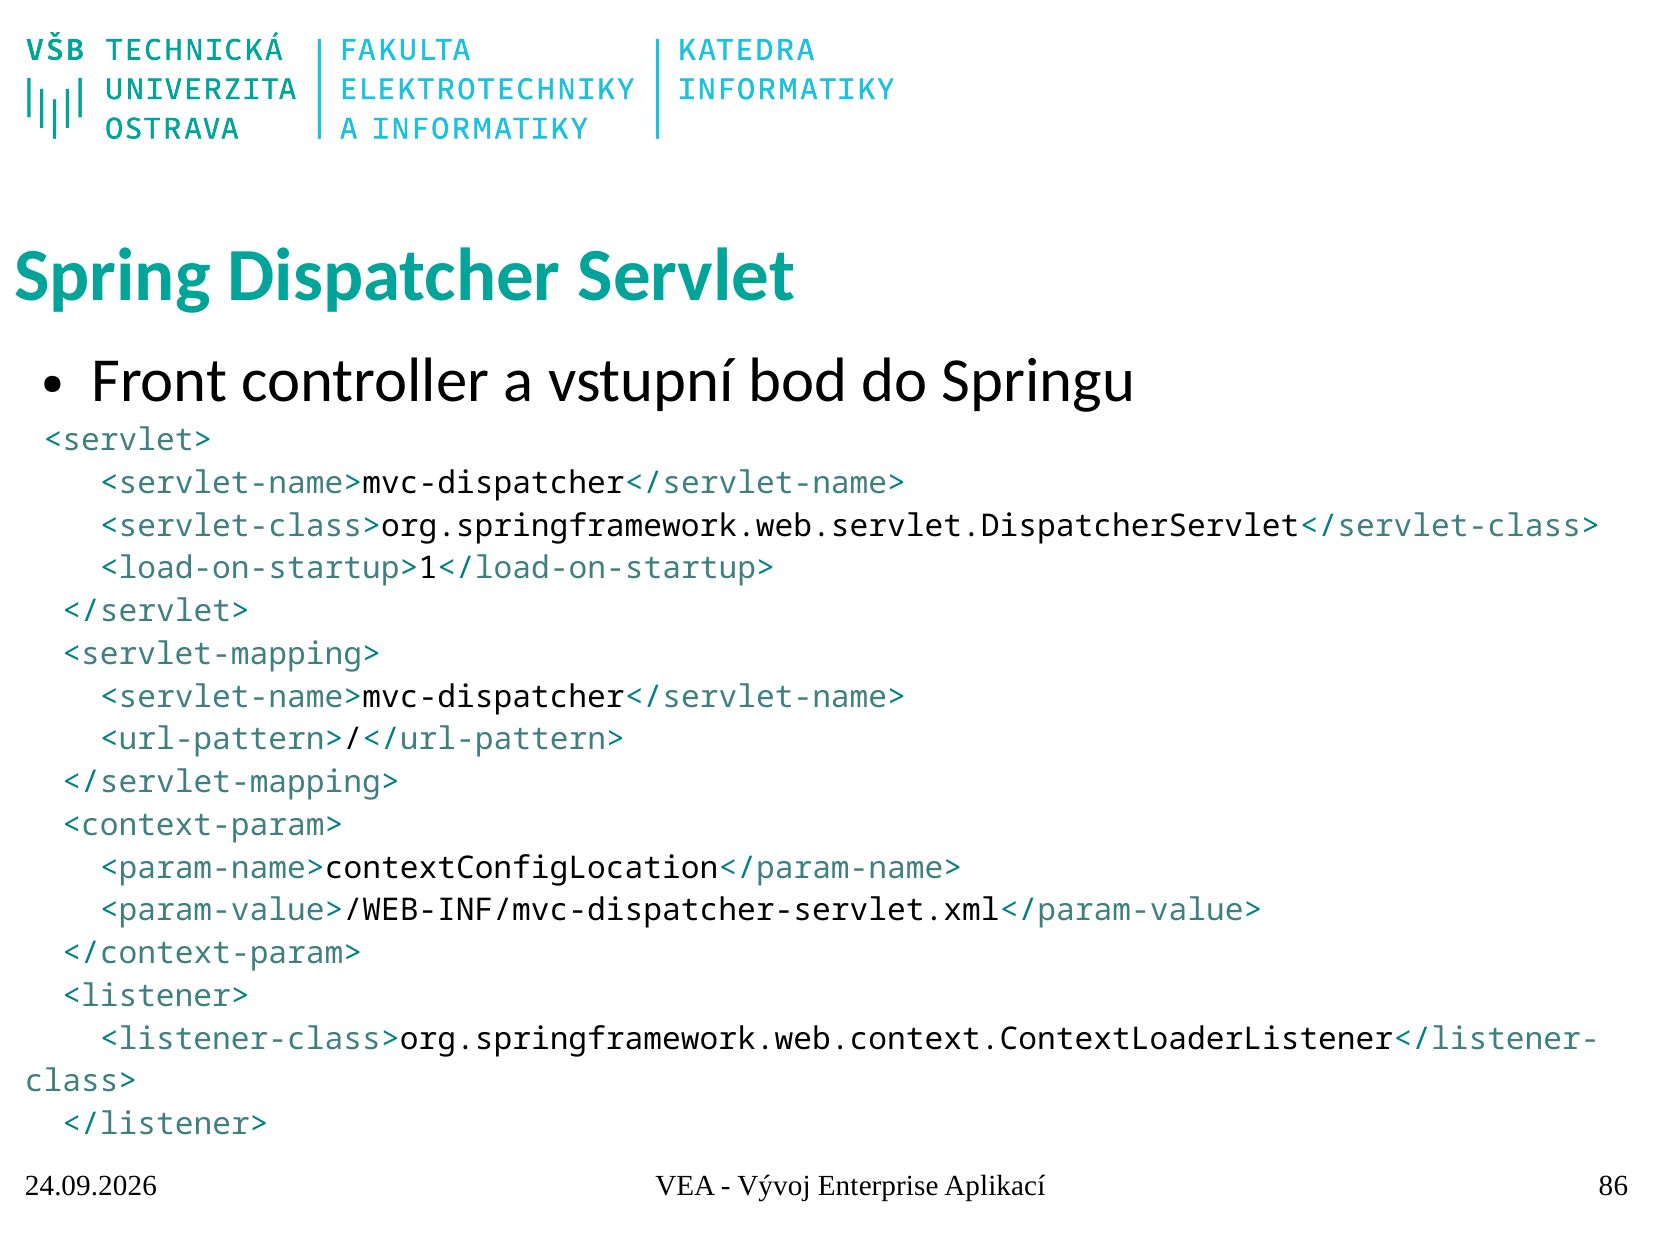

Spring Dispatcher Servlet
# Front controller a vstupní bod do Springu
 <servlet>
 <servlet-name>mvc-dispatcher</servlet-name>
 <servlet-class>org.springframework.web.servlet.DispatcherServlet</servlet-class>
 <load-on-startup>1</load-on-startup>
 </servlet>
 <servlet-mapping>
 <servlet-name>mvc-dispatcher</servlet-name>
 <url-pattern>/</url-pattern>
 </servlet-mapping>
 <context-param>
 <param-name>contextConfigLocation</param-name>
 <param-value>/WEB-INF/mvc-dispatcher-servlet.xml</param-value>
 </context-param>
 <listener>
 <listener-class>org.springframework.web.context.ContextLoaderListener</listener-class>
 </listener>
VEA - Vývoj Enterprise Aplikací
86